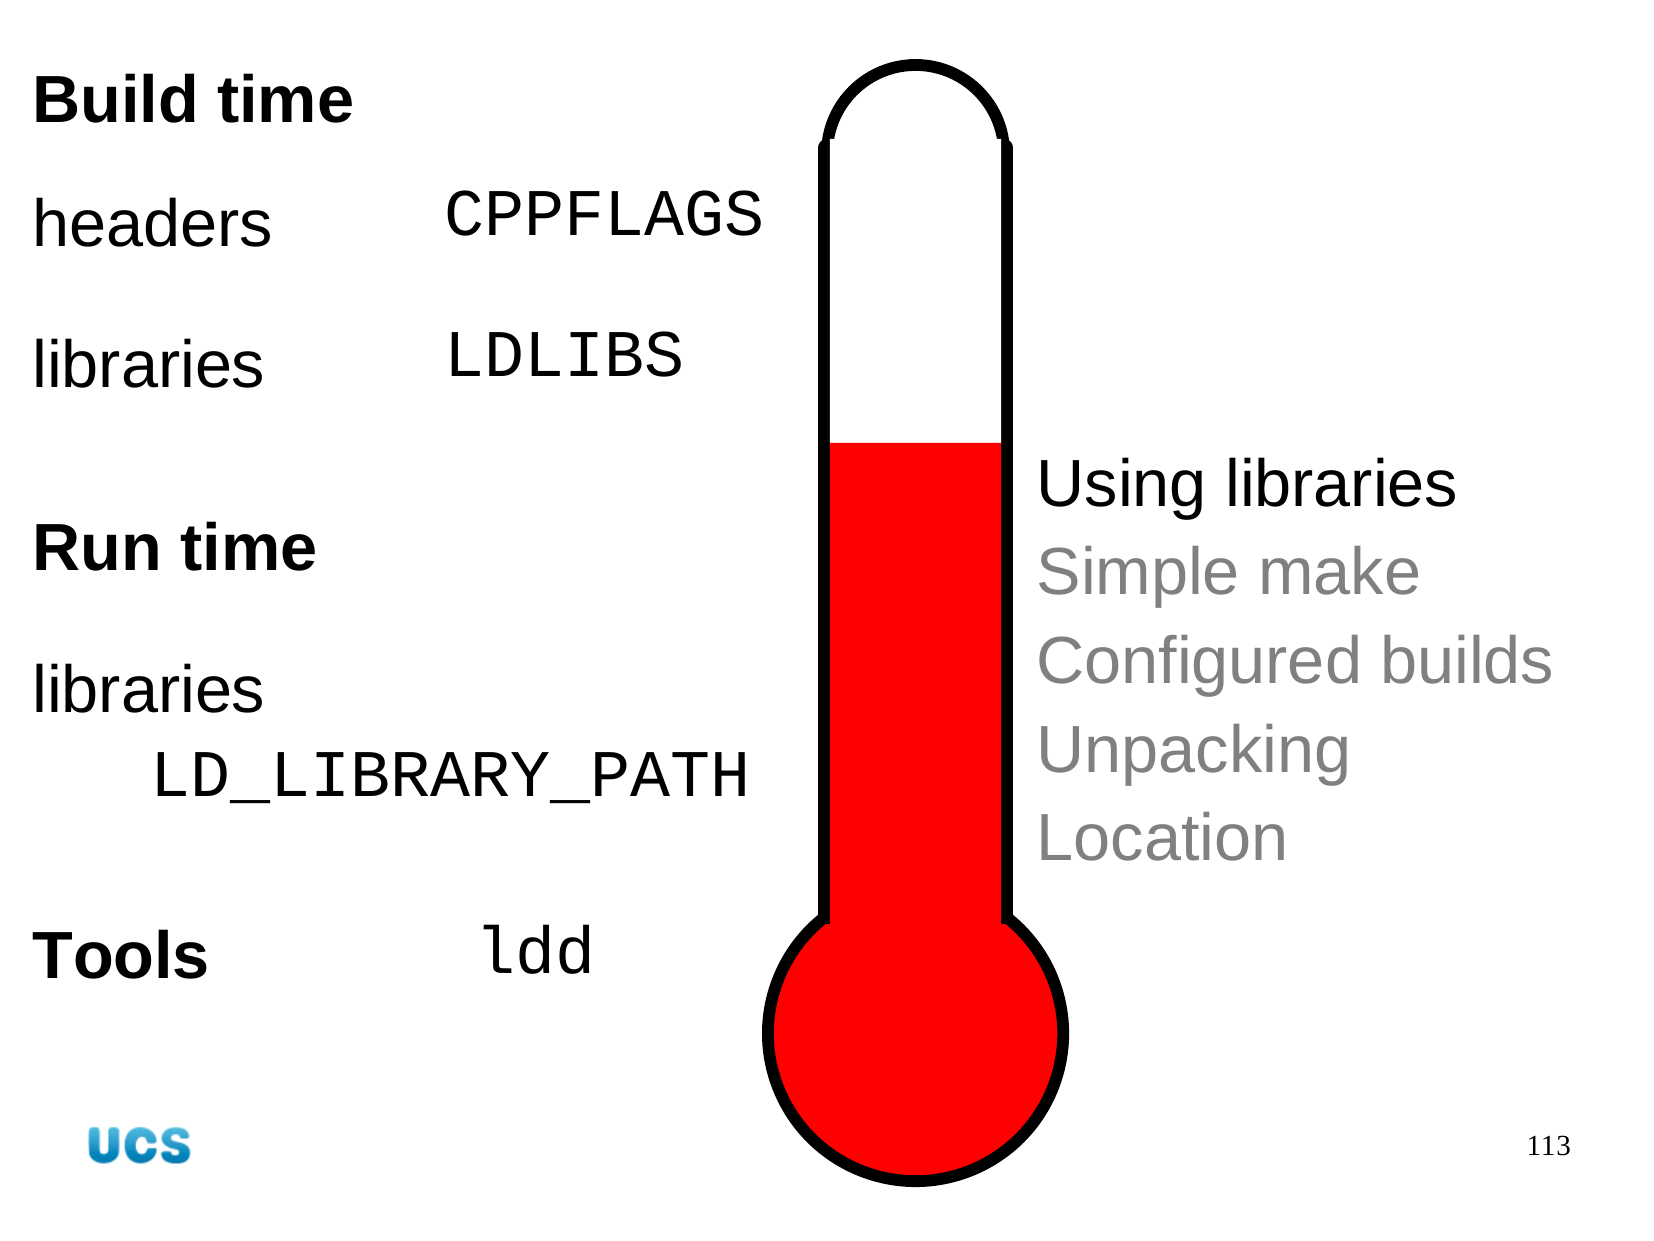

Build time
CPPFLAGS
headers
LDLIBS
libraries
Using libraries
Run time
Simple make
Configured builds
libraries
Unpacking
LD_LIBRARY_PATH
Location
Tools
ldd
113